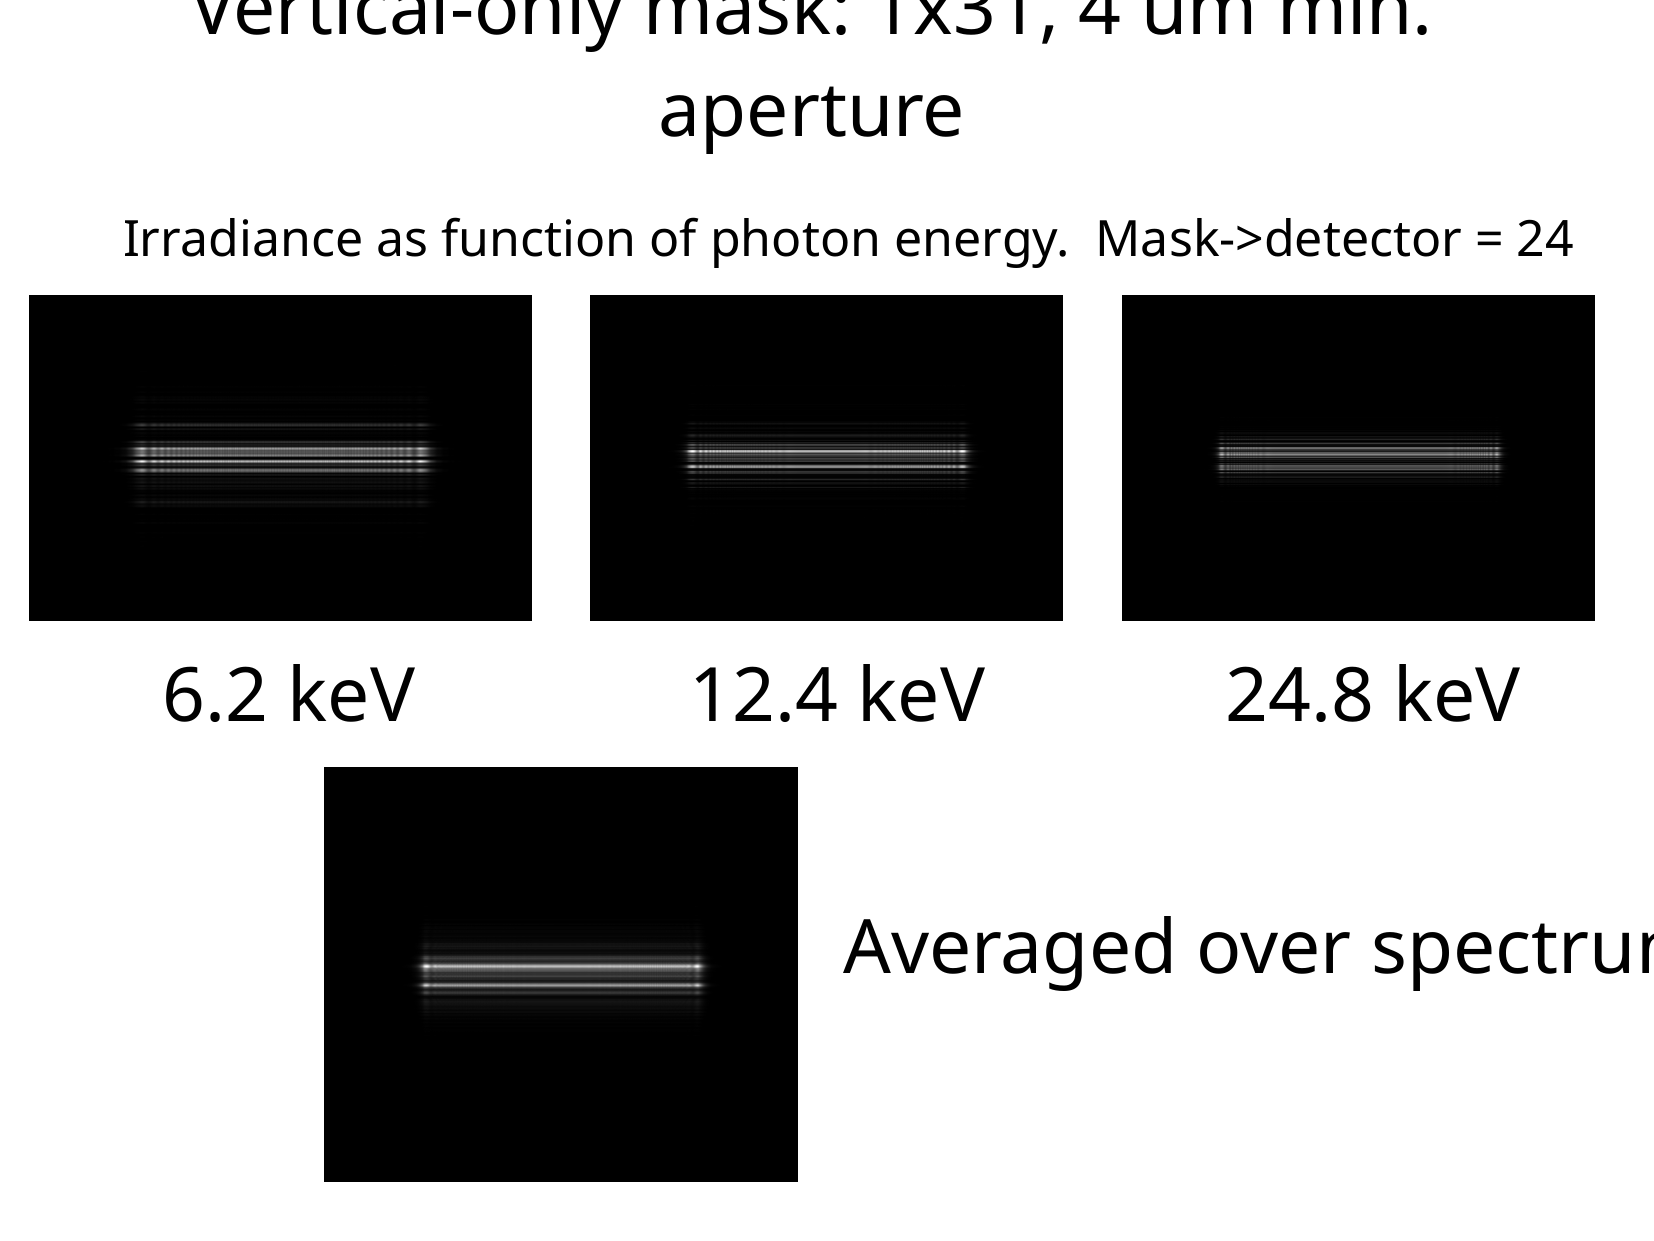

# Vertical-only mask: 1x31, 4 um min. aperture Irradiance as function of photon energy. Mask->detector = 24 m
6.2 keV
12.4 keV
24.8 keV
Averaged over spectrum